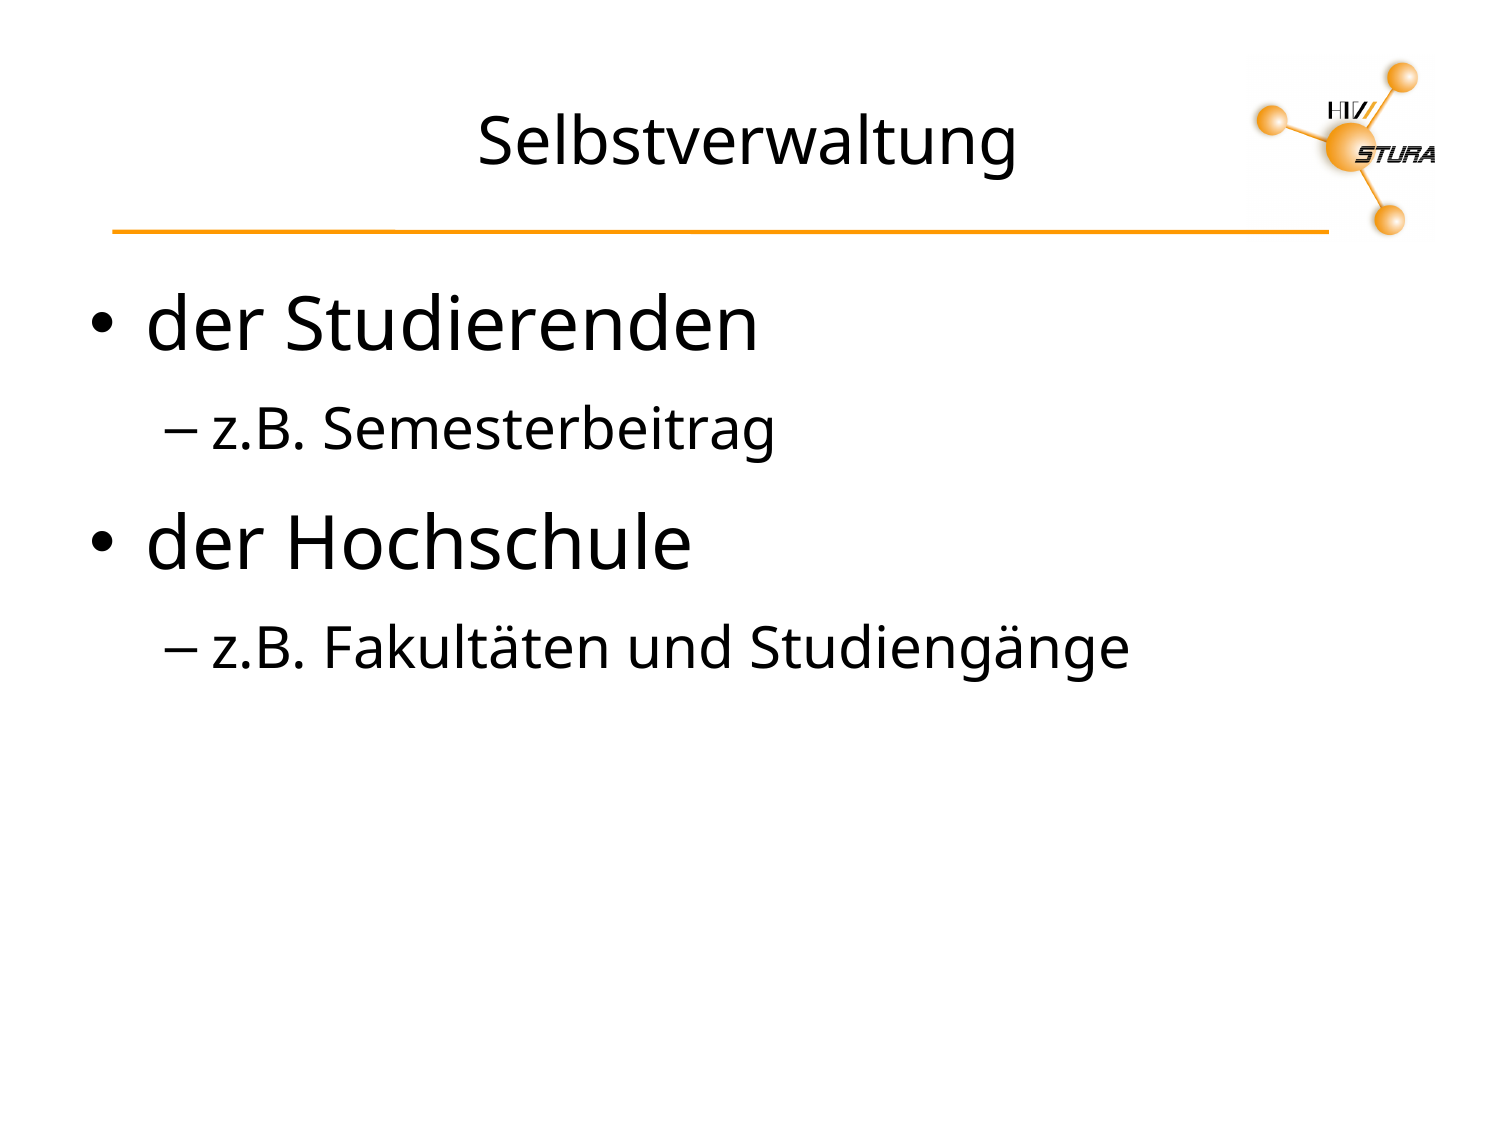

# Selbstverwaltung
der Studierenden
z.B. Semesterbeitrag
der Hochschule
z.B. Fakultäten und Studiengänge